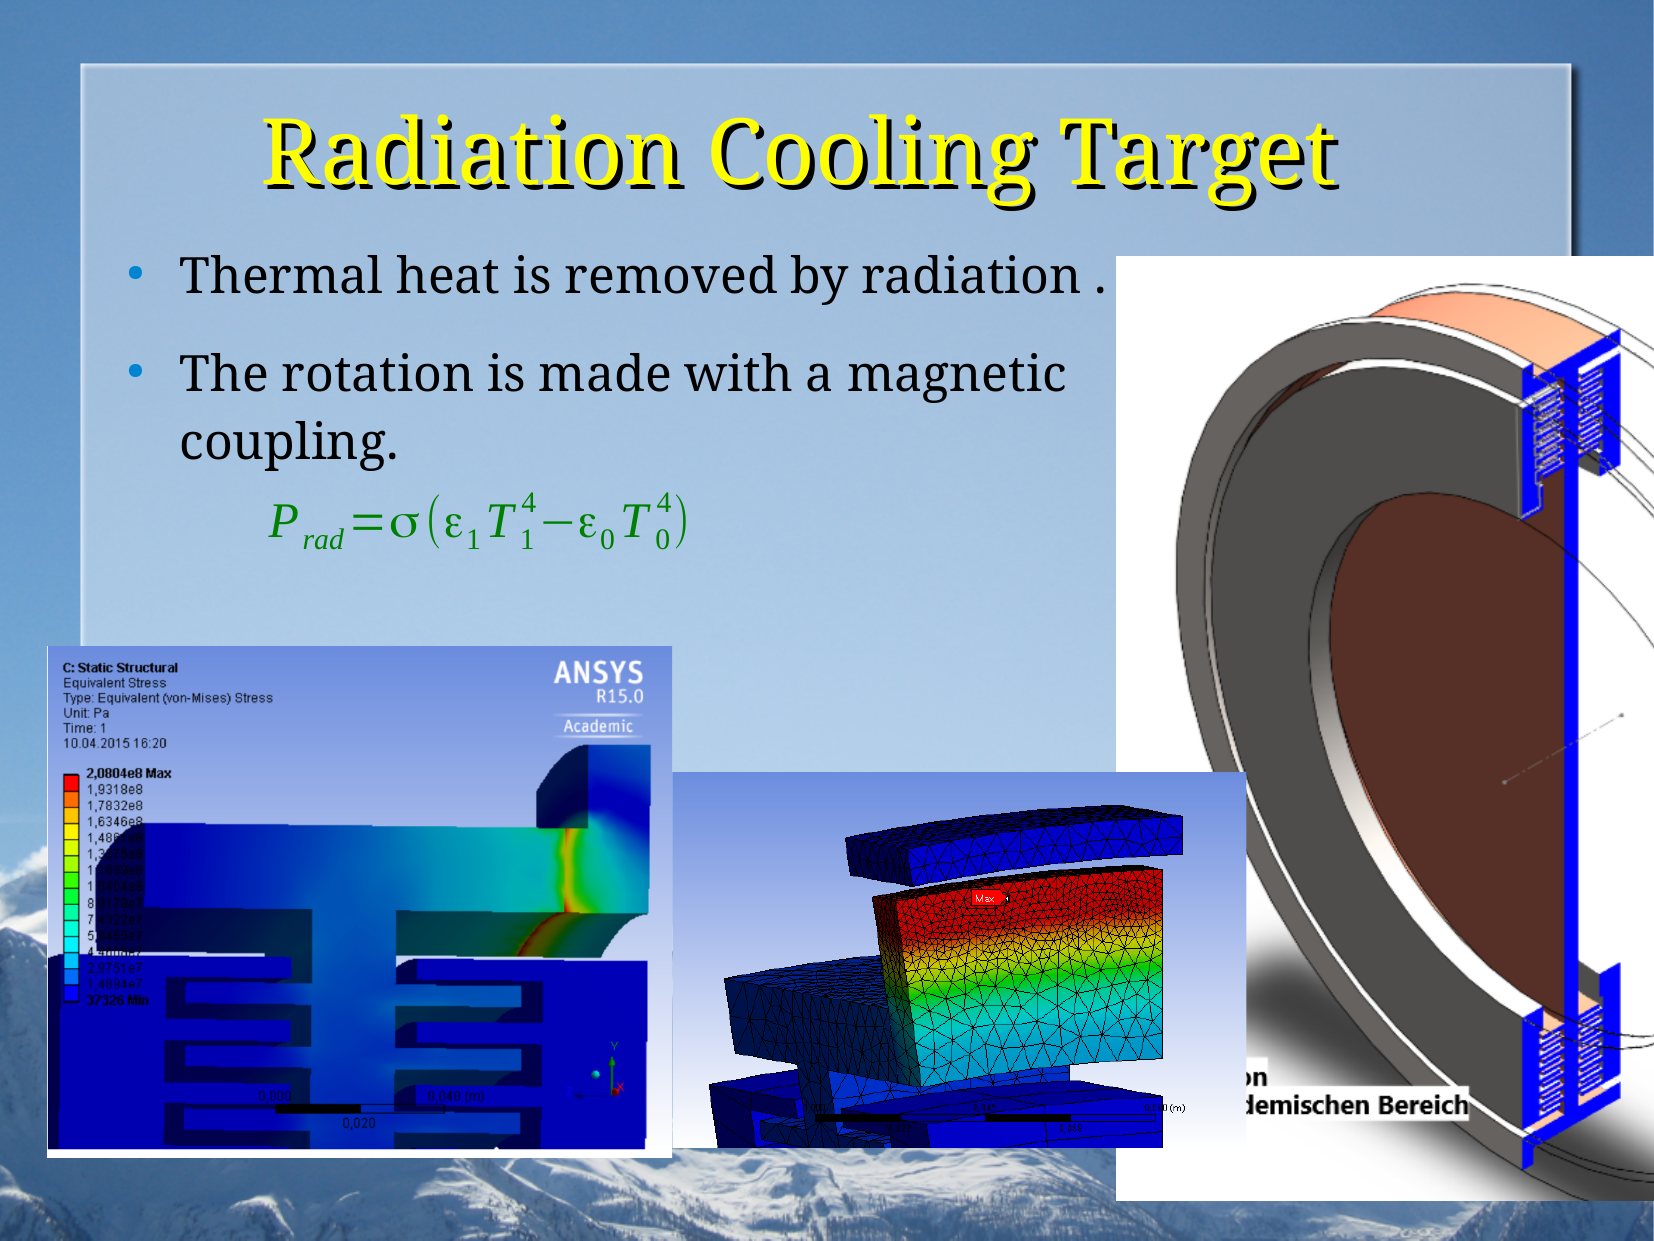

# Radiation Cooling Target
Thermal heat is removed by radiation .
The rotation is made with a magnetic
coupling.